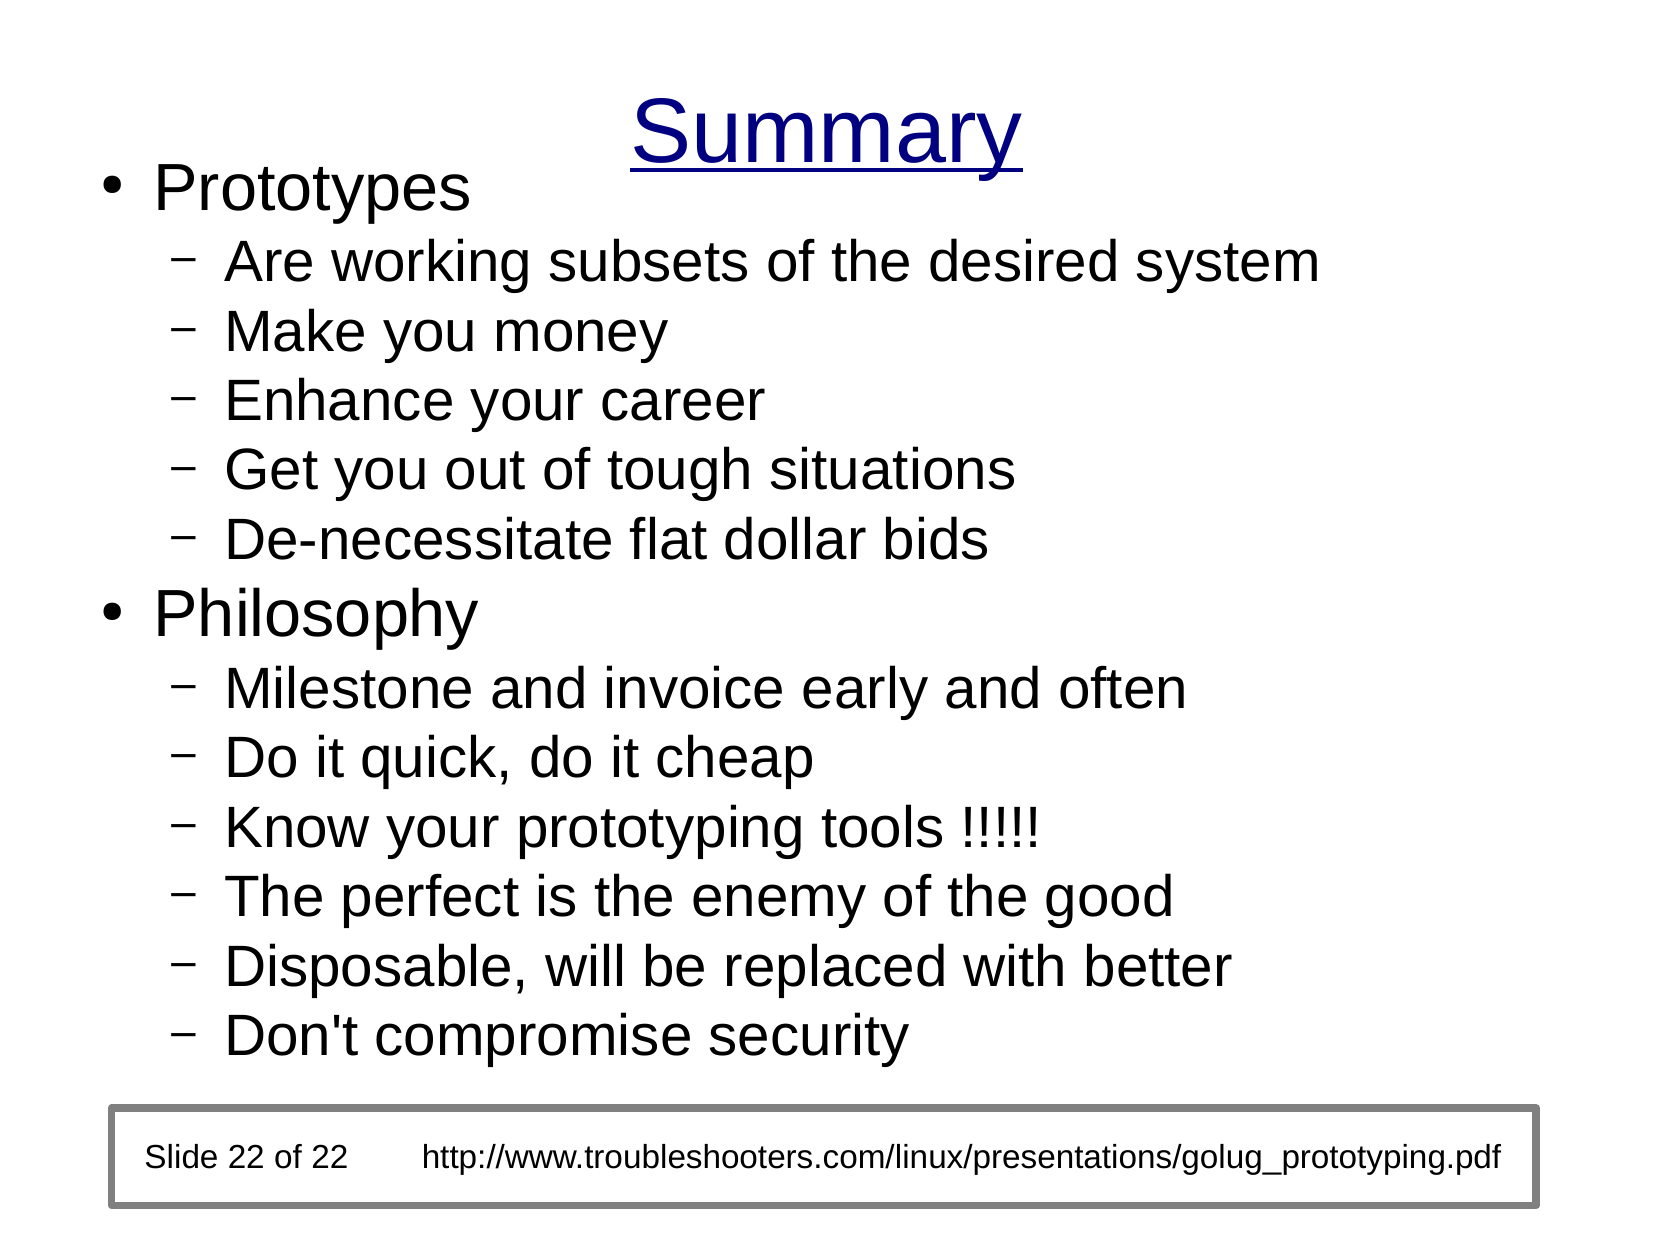

# Summary
Prototypes
Are working subsets of the desired system
Make you money
Enhance your career
Get you out of tough situations
De-necessitate flat dollar bids
Philosophy
Milestone and invoice early and often
Do it quick, do it cheap
Know your prototyping tools !!!!!
The perfect is the enemy of the good
Disposable, will be replaced with better
Don't compromise security
Slide of 22 http://www.troubleshooters.com/linux/presentations/golug_prototyping.pdf